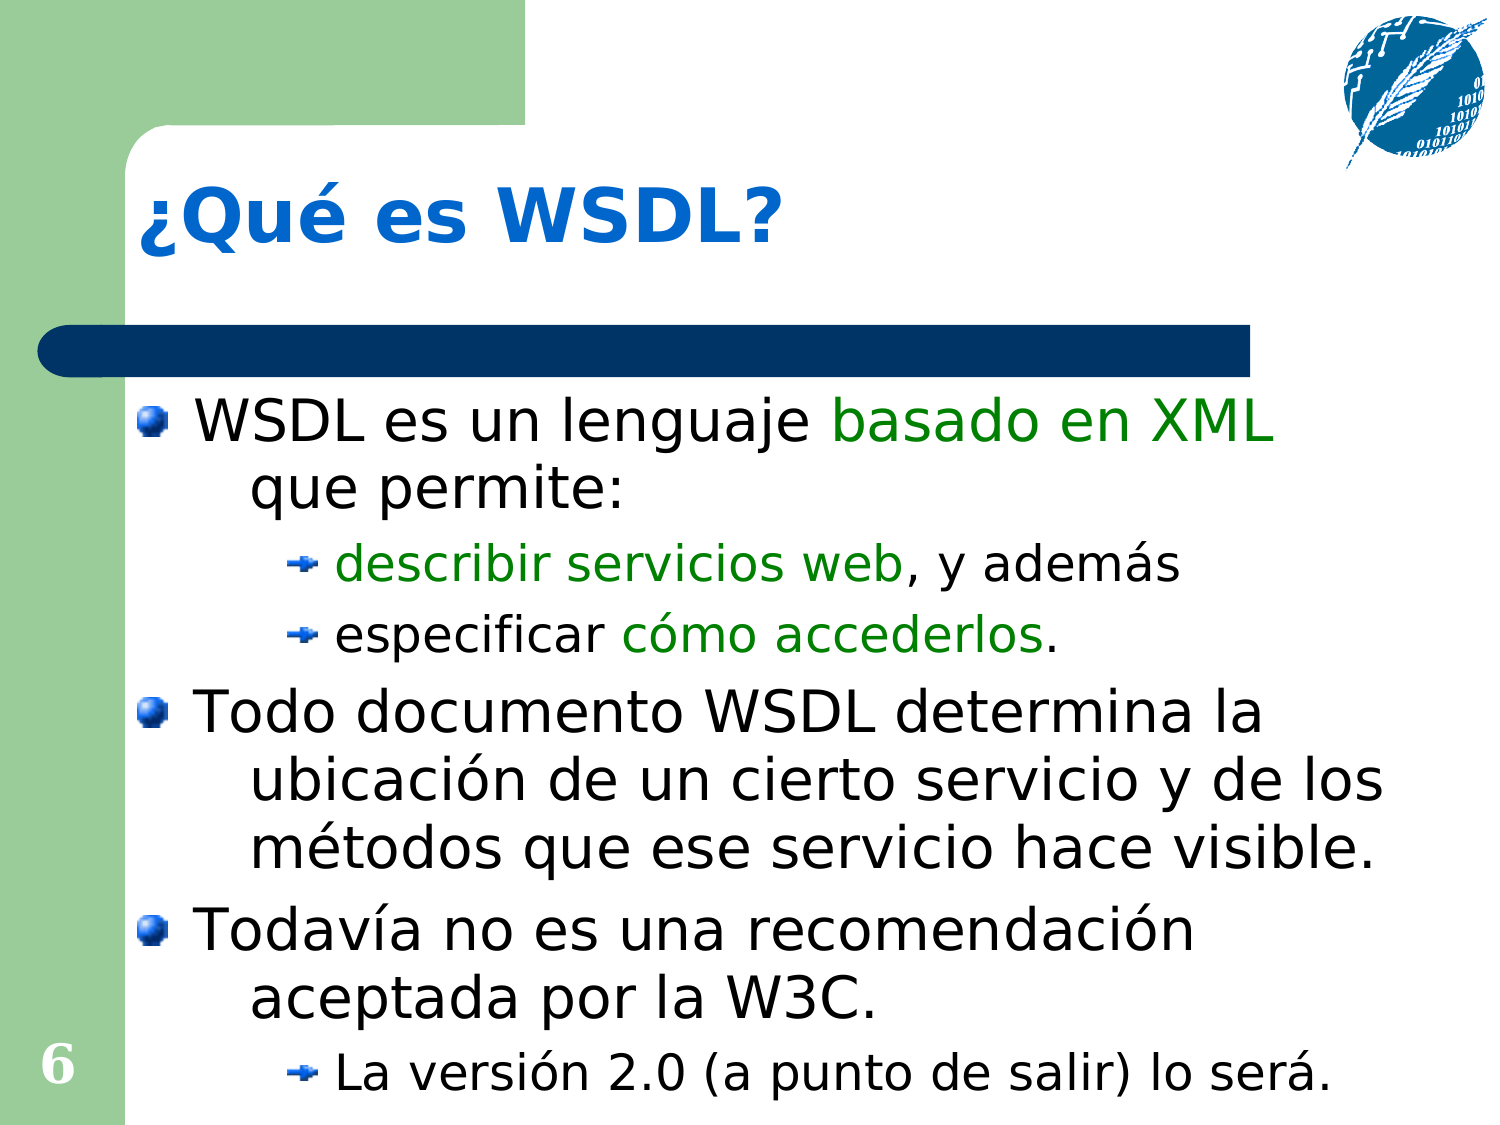

# ¿Qué es WSDL?
WSDL es un lenguaje basado en XML que permite:
describir servicios web, y además
especificar cómo accederlos.
Todo documento WSDL determina la ubicación de un cierto servicio y de los métodos que ese servicio hace visible.
Todavía no es una recomendación aceptada por la W3C.
La versión 2.0 (a punto de salir) lo será.
6